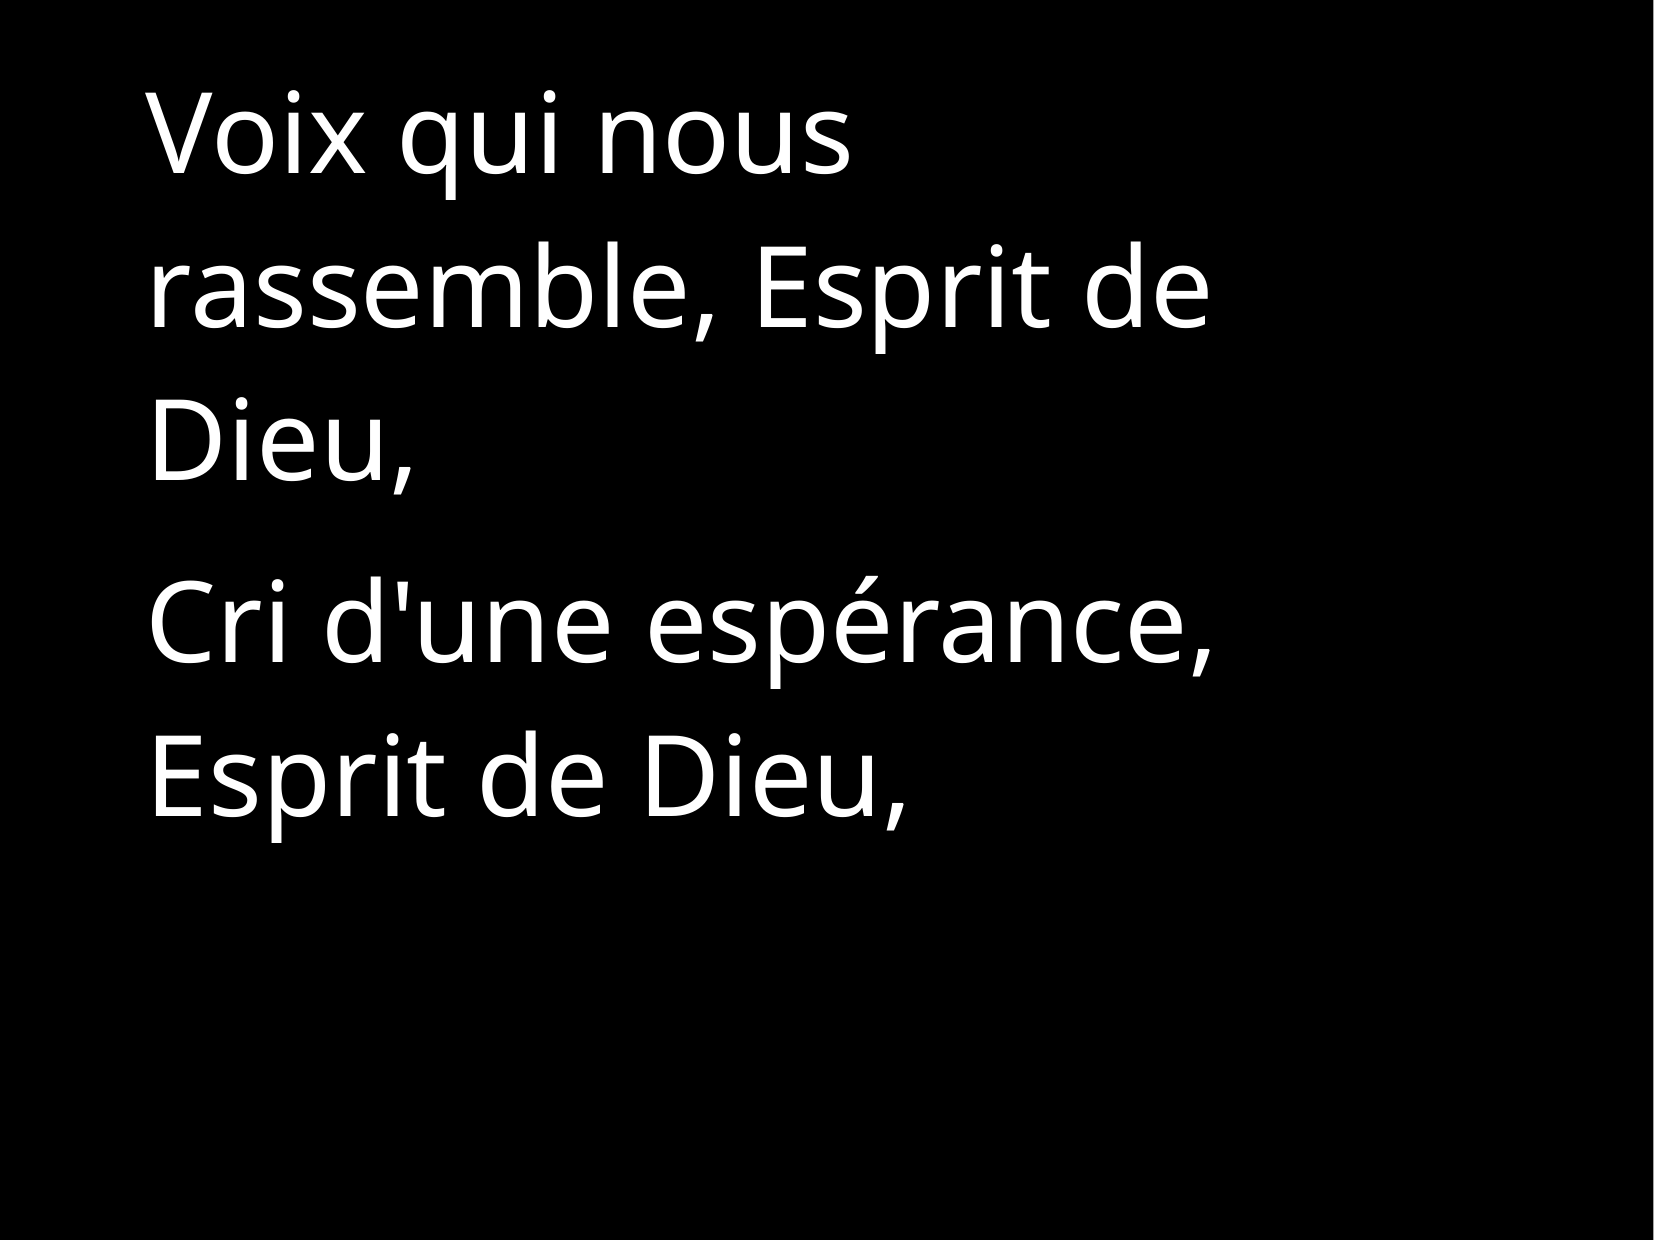

# Voix qui nous rassemble, Esprit de Dieu,
Cri d'une espérance, Esprit de Dieu,